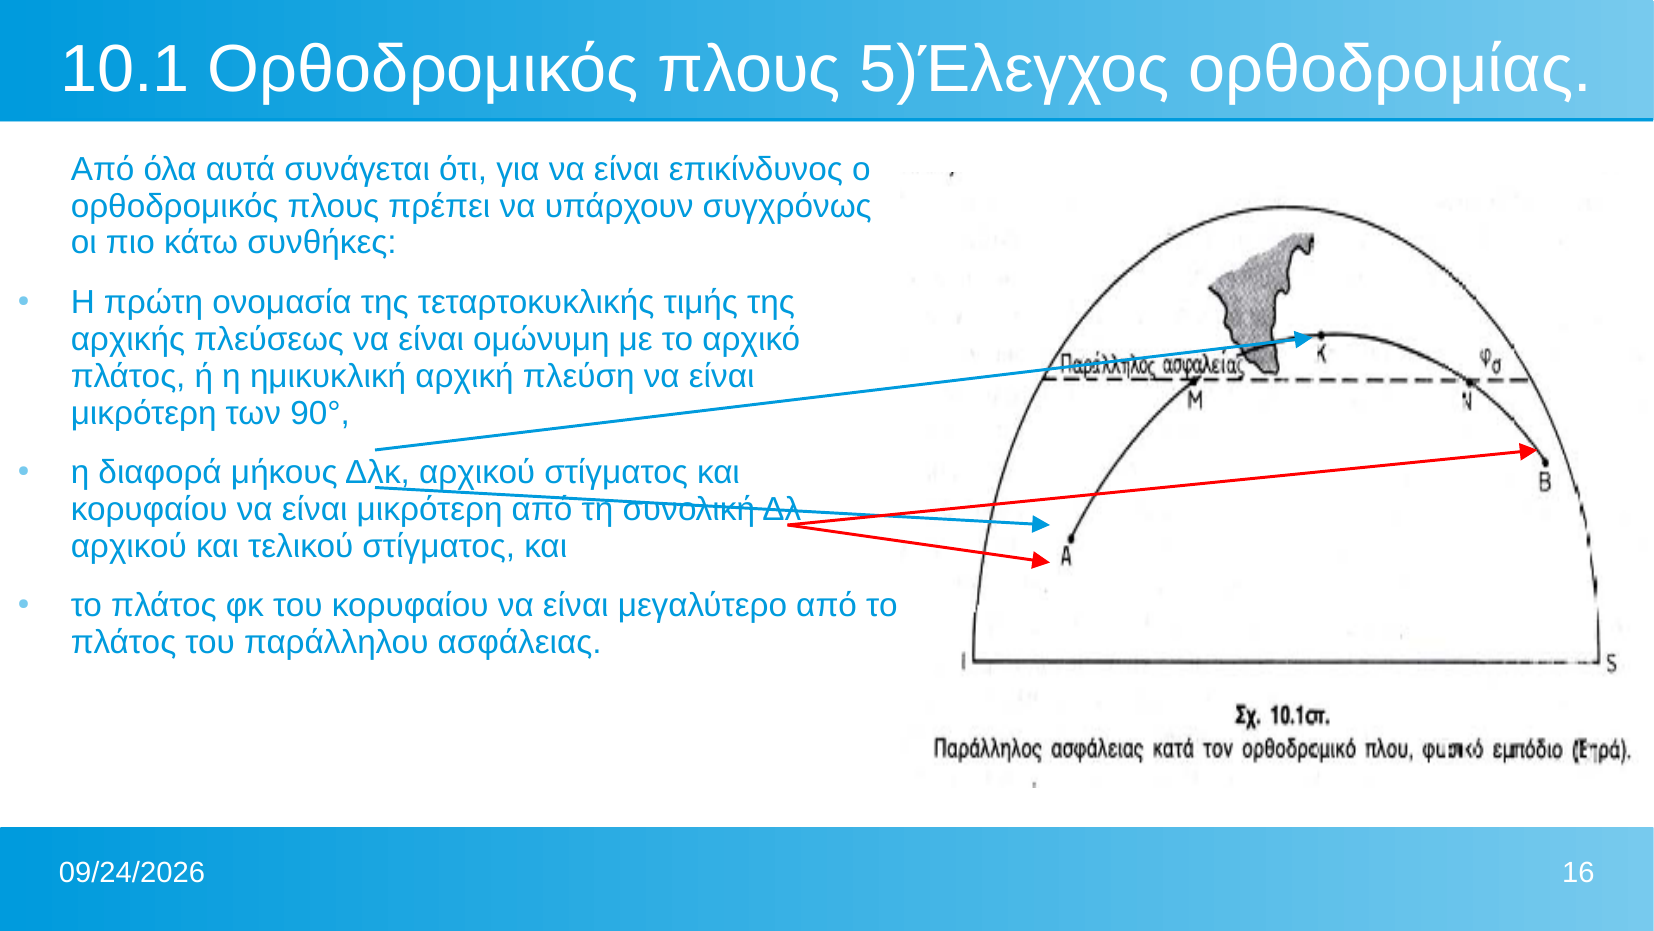

# 10.1 Ορθοδρομικός πλους 5)Έλεγχος ορθοδρομίας.
Από όλα αυτά συνάγεται ότι, για να είναι επικίνδυνος ο ορθοδρομικός πλους πρέπει να υπάρχουν συγχρόνως οι πιο κάτω συνθήκες:
Η πρώτη ονομασία της τεταρτοκυκλικής τιμής της αρχικής πλεύσεως να είναι ομώνυμη με το αρχικό πλάτος, ή η ημικυκλική αρχική πλεύση να είναι μικρότερη των 90°,
η διαφορά μήκους Δλκ, αρχικού στίγματος και κορυφαίου να είναι μικρότερη από τη συνολική Δλ αρχικού και τελικού στίγματος, και
το πλάτος φκ του κορυφαίου να είναι μεγαλύτερο από το πλάτος του παράλληλου ασφάλειας.
16